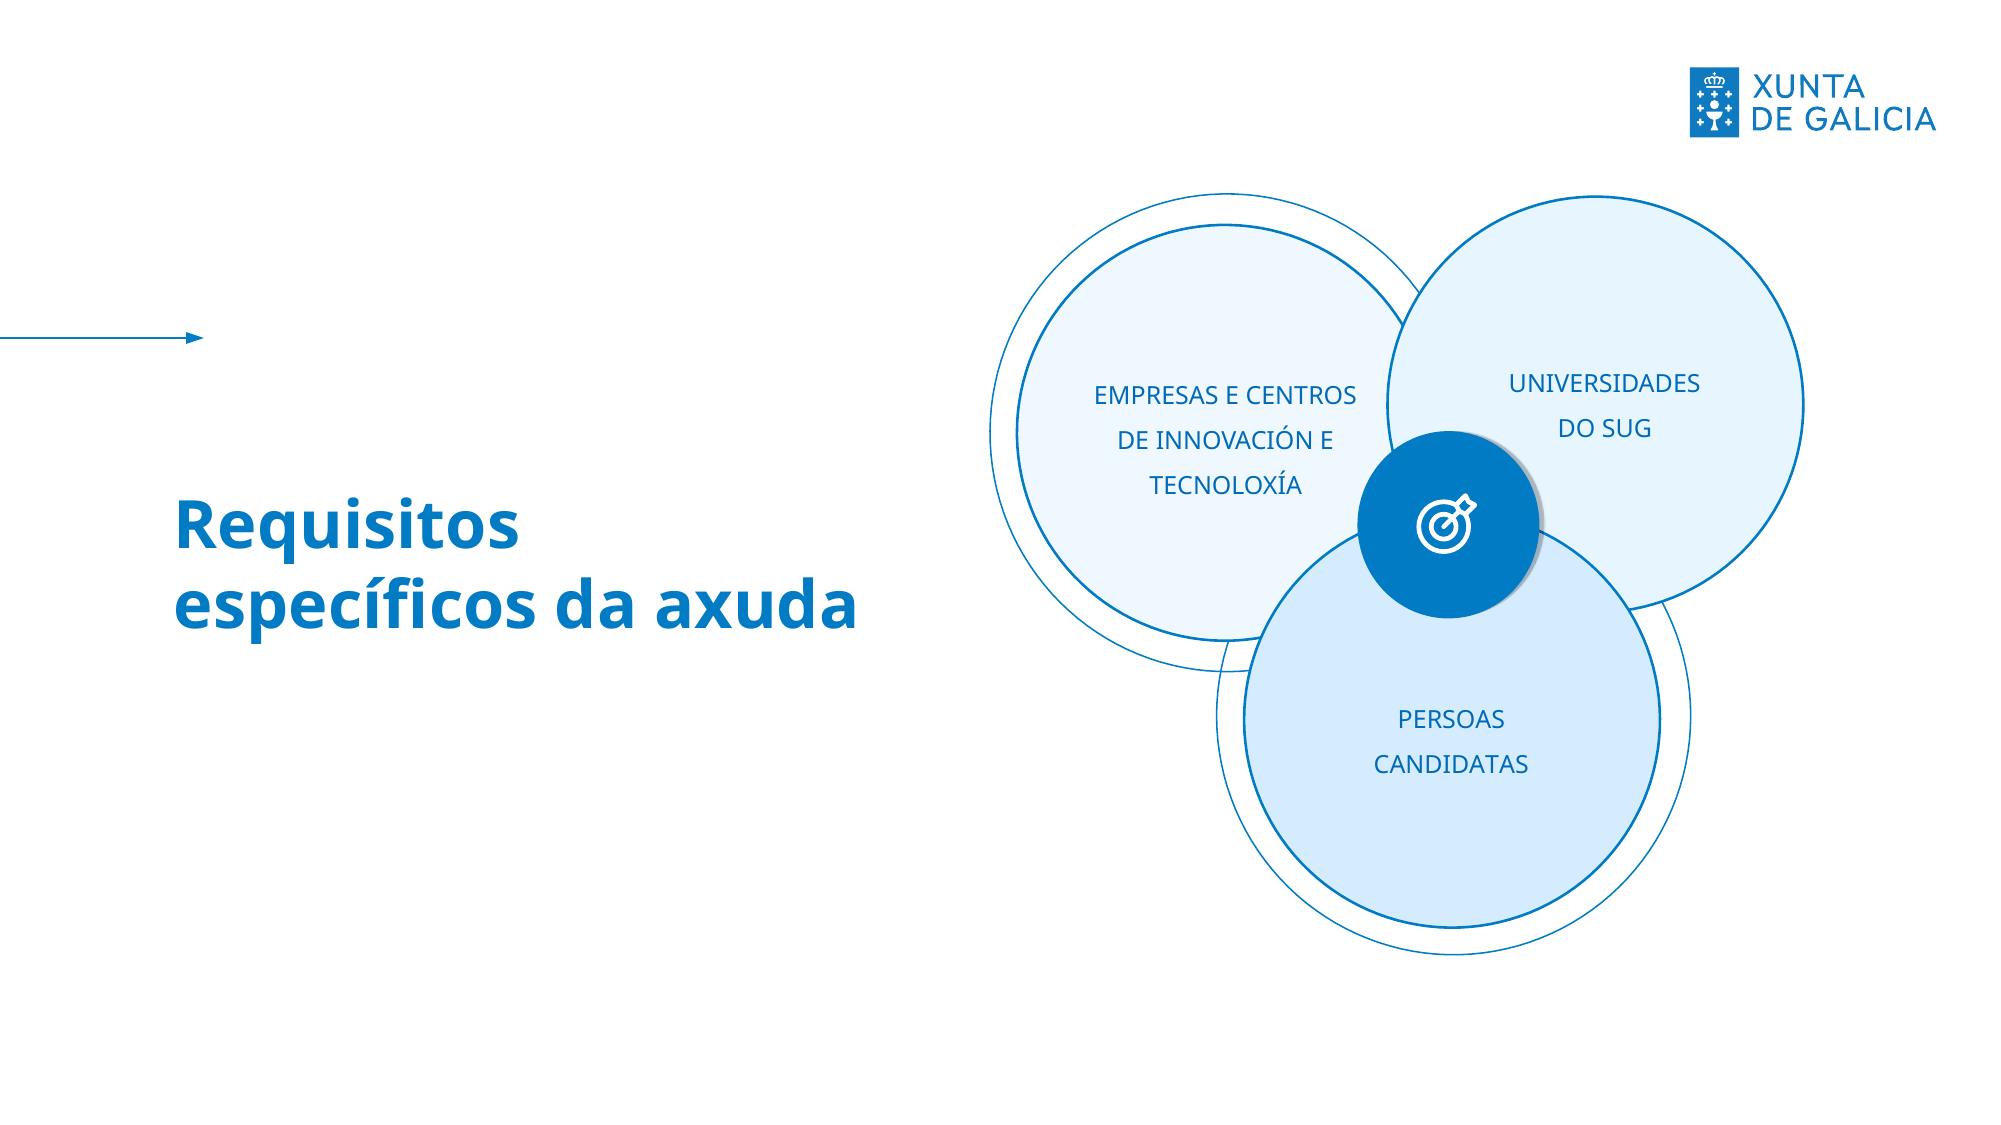

UNIVERSIDADES DO SUG
EMPRESAS E CENTROS DE INNOVACIÓN E TECNOLOXÍA
Requisitos específicos da axuda
PERSOAS CANDIDATAS